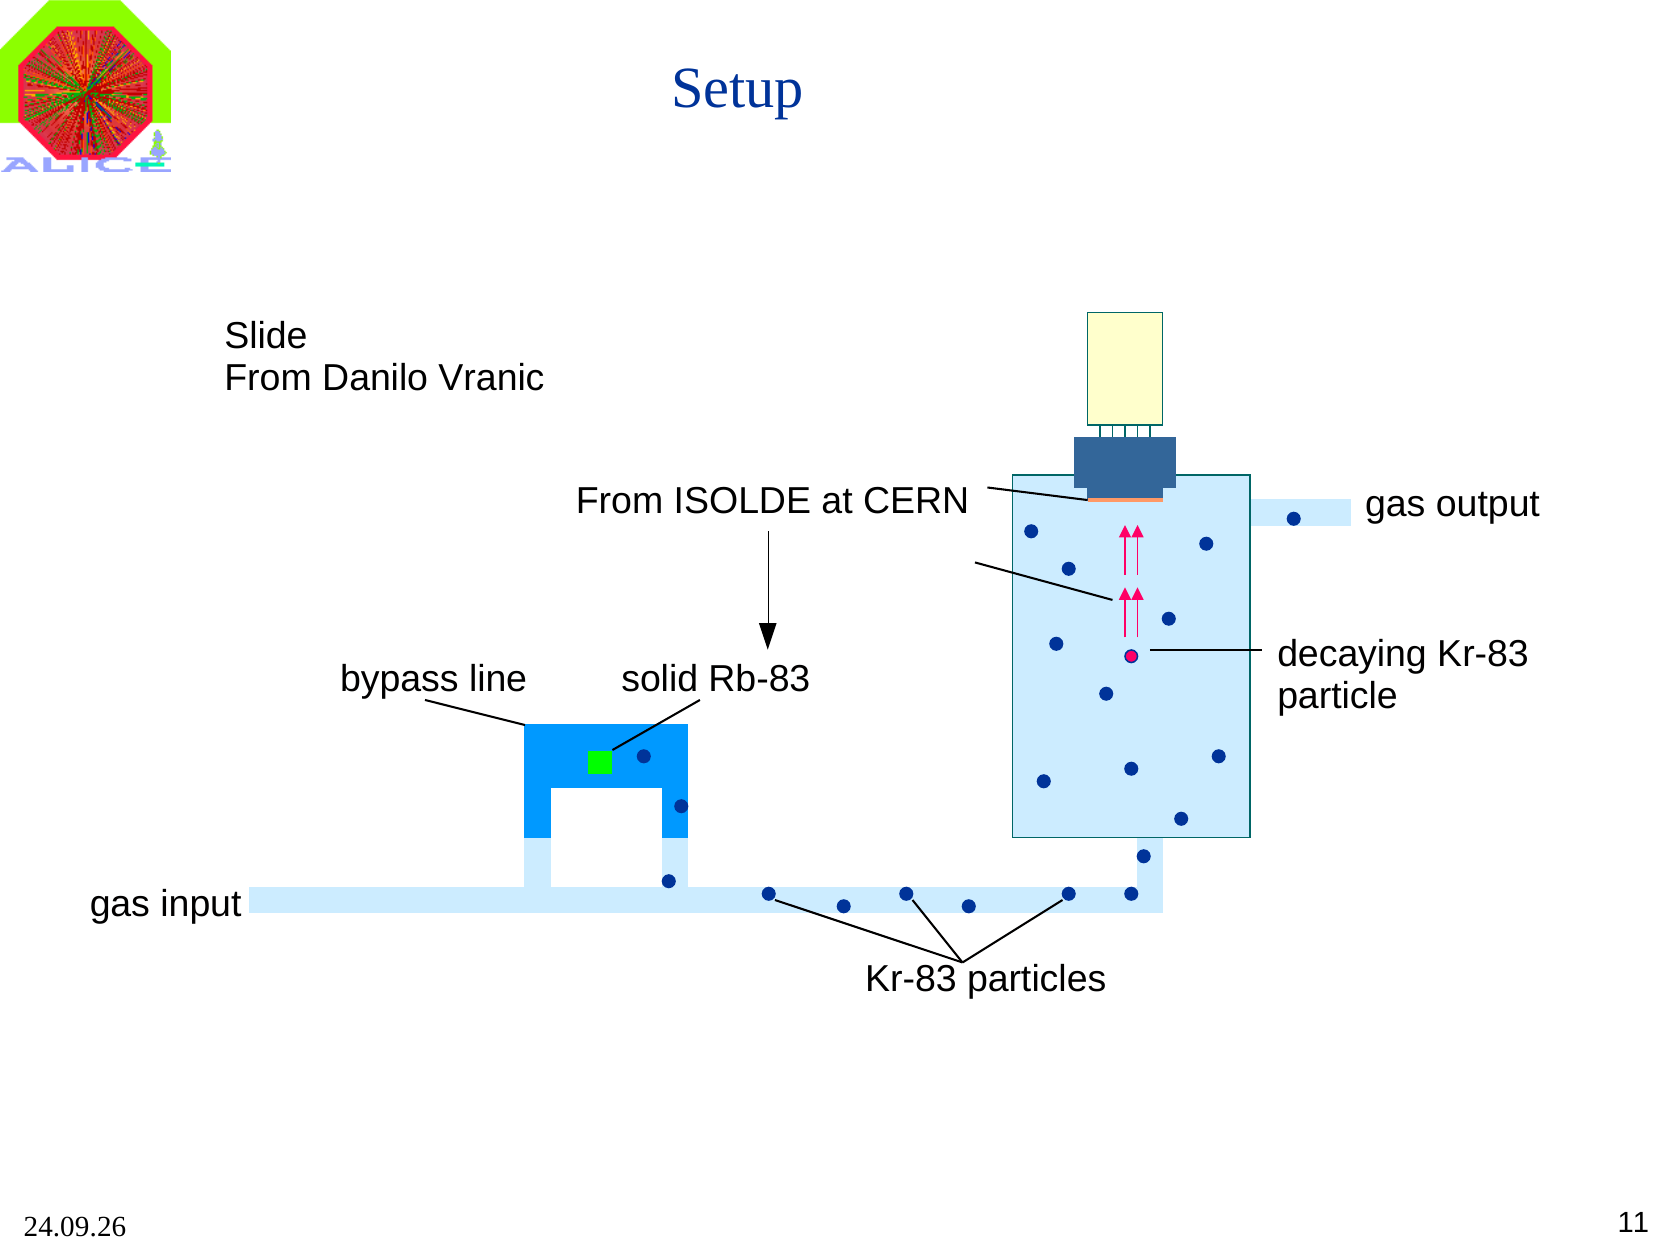

# Setup
Slide
From Danilo Vranic
From ISOLDE at CERN
gas output
decaying Kr-83 particle
bypass line solid Rb-83
gas input
Kr-83 particles